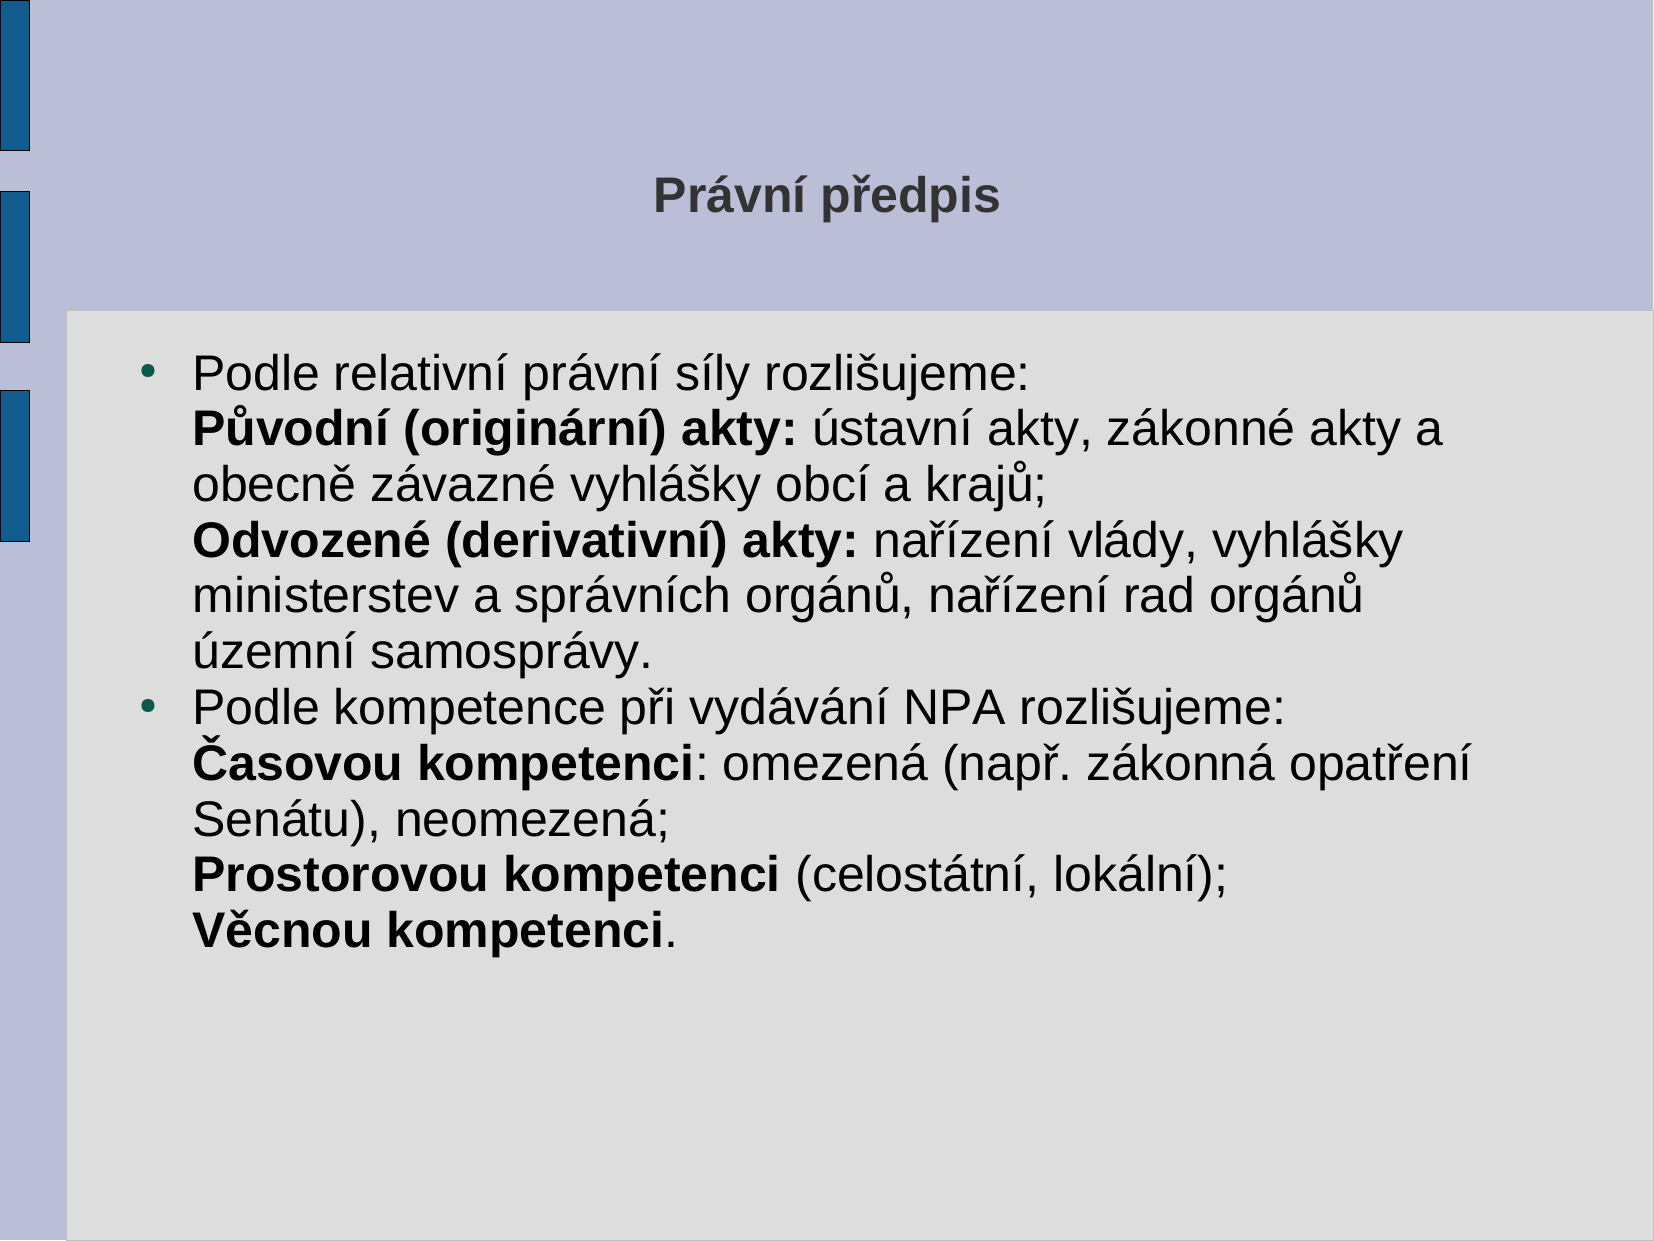

# Právní předpis
Podle relativní právní síly rozlišujeme:
Původní (originární) akty: ústavní akty, zákonné akty a obecně závazné vyhlášky obcí a krajů;
Odvozené (derivativní) akty: nařízení vlády, vyhlášky ministerstev a správních orgánů, nařízení rad orgánů územní samosprávy.
Podle kompetence při vydávání NPA rozlišujeme:
Časovou kompetenci: omezená (např. zákonná opatření Senátu), neomezená;
Prostorovou kompetenci (celostátní, lokální);
Věcnou kompetenci.